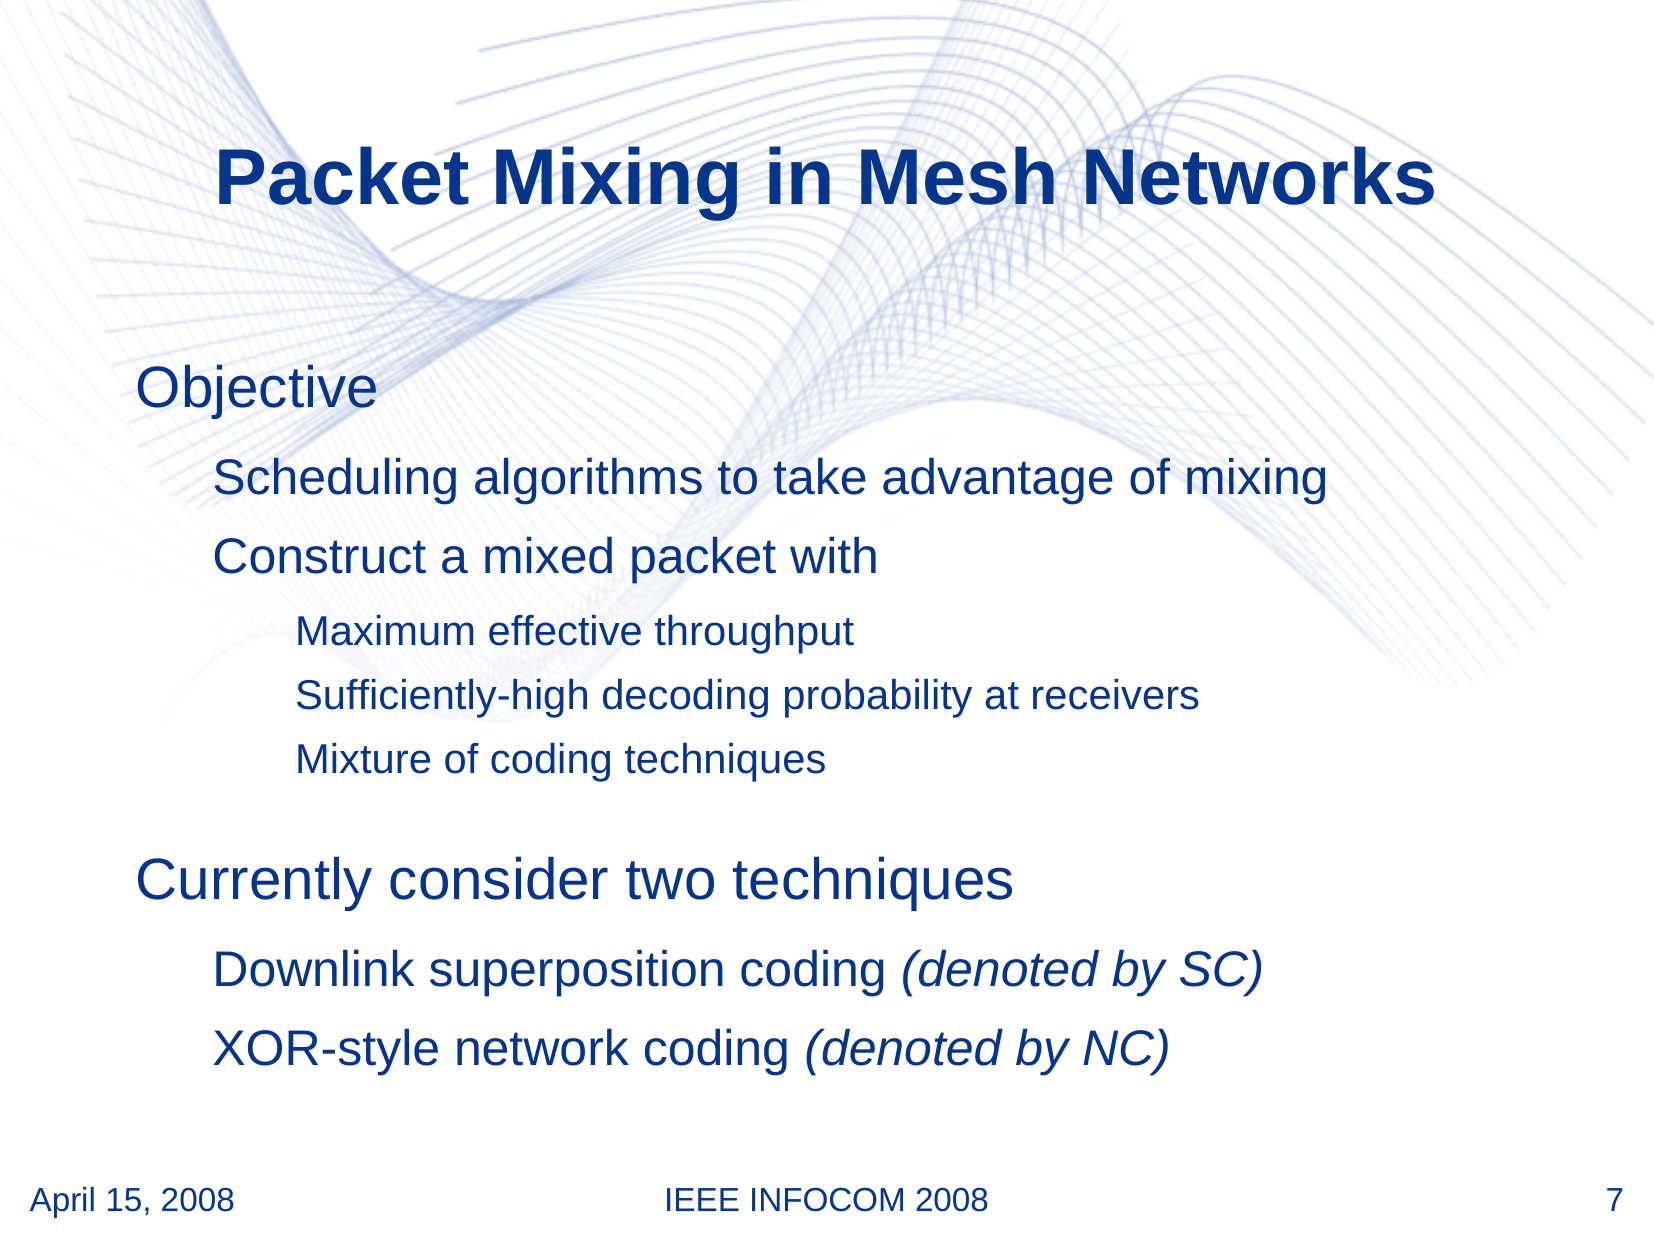

# Packet Mixing in Mesh Networks
Objective
Scheduling algorithms to take advantage of mixing
Construct a mixed packet with
Maximum effective throughput
Sufficiently-high decoding probability at receivers
Mixture of coding techniques
Currently consider two techniques
Downlink superposition coding (denoted by SC)
XOR-style network coding (denoted by NC)
April 15, 2008
IEEE INFOCOM 2008
7